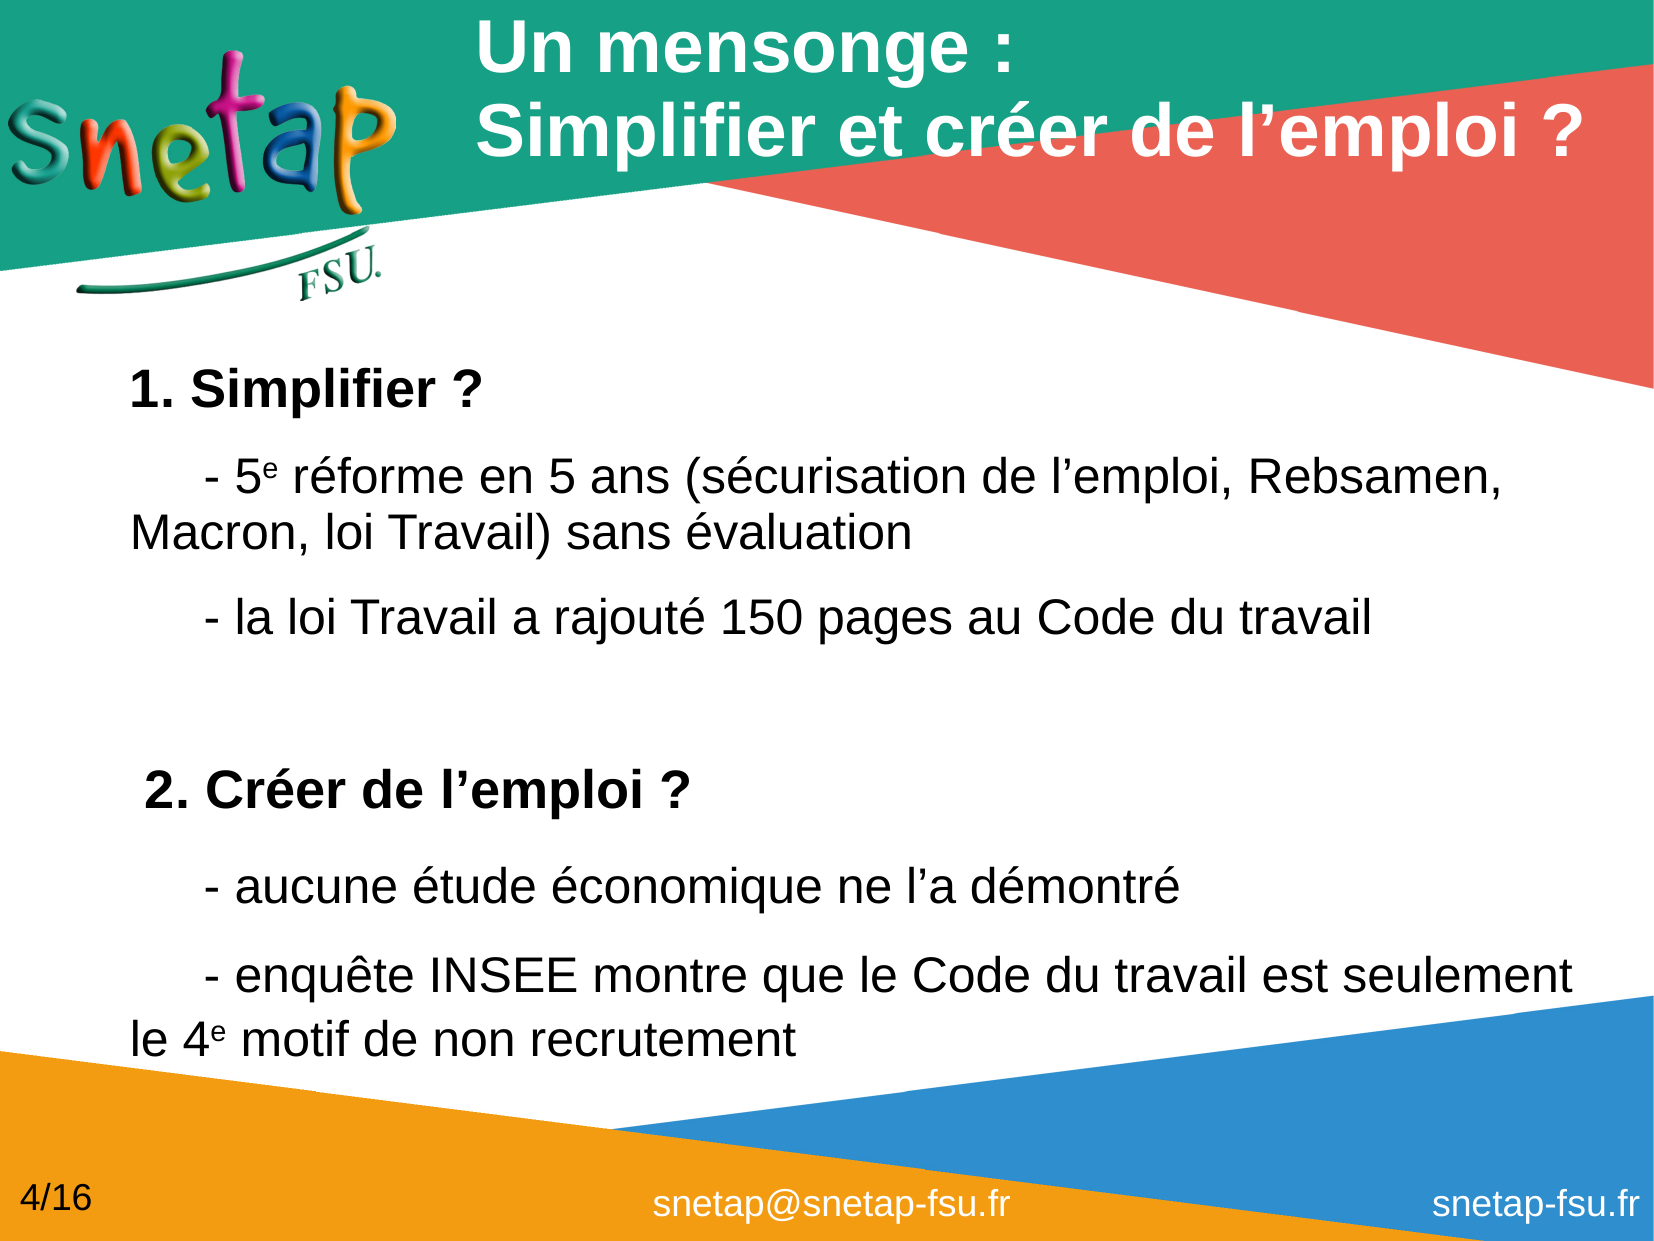

Un mensonge :
Simplifier et créer de l’emploi ?
# 1. Simplifier ?
 	- 5e réforme en 5 ans (sécurisation de l’emploi, Rebsamen, Macron, loi Travail) sans évaluation
 	- la loi Travail a rajouté 150 pages au Code du travail
 2. Créer de l’emploi ?
 	- aucune étude économique ne l’a démontré
 	- enquête INSEE montre que le Code du travail est seulement le 4e motif de non recrutement